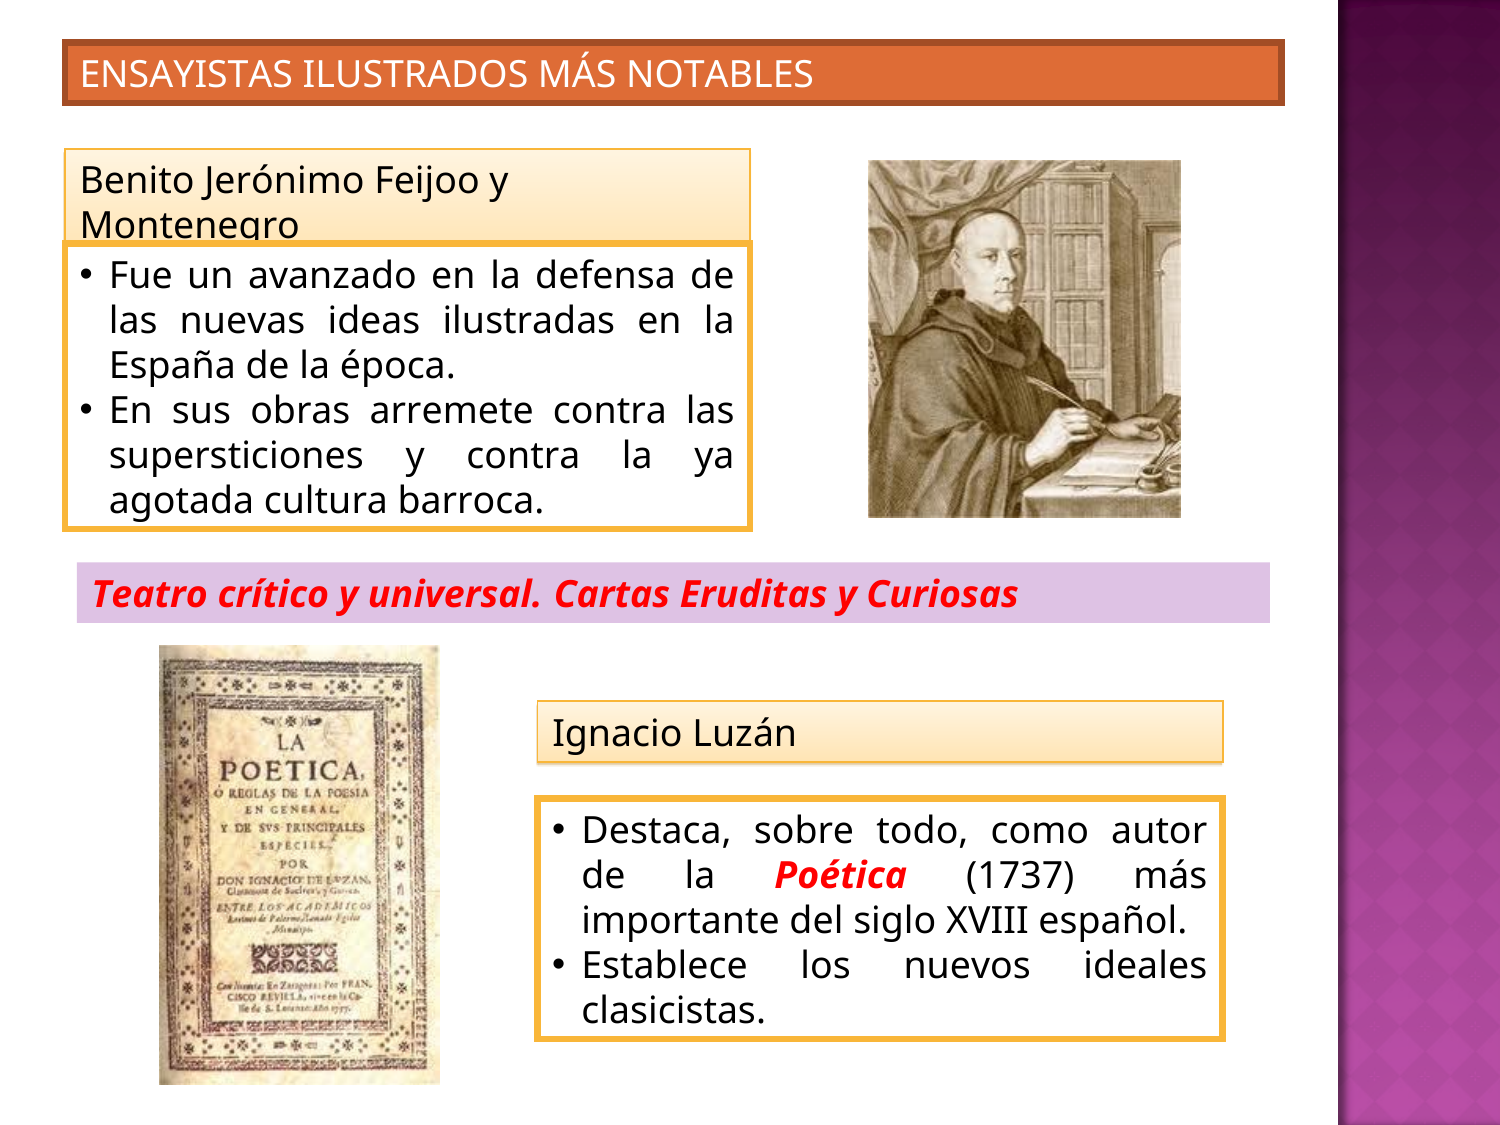

ENSAYISTAS ILUSTRADOS MÁS NOTABLES
Benito Jerónimo Feijoo y Montenegro
Fue un avanzado en la defensa de las nuevas ideas ilustradas en la España de la época.
En sus obras arremete contra las supersticiones y contra la ya agotada cultura barroca.
Teatro crítico y universal. Cartas Eruditas y Curiosas
Ignacio Luzán
Destaca, sobre todo, como autor de la Poética (1737) más importante del siglo XVIII español.
Establece los nuevos ideales clasicistas.